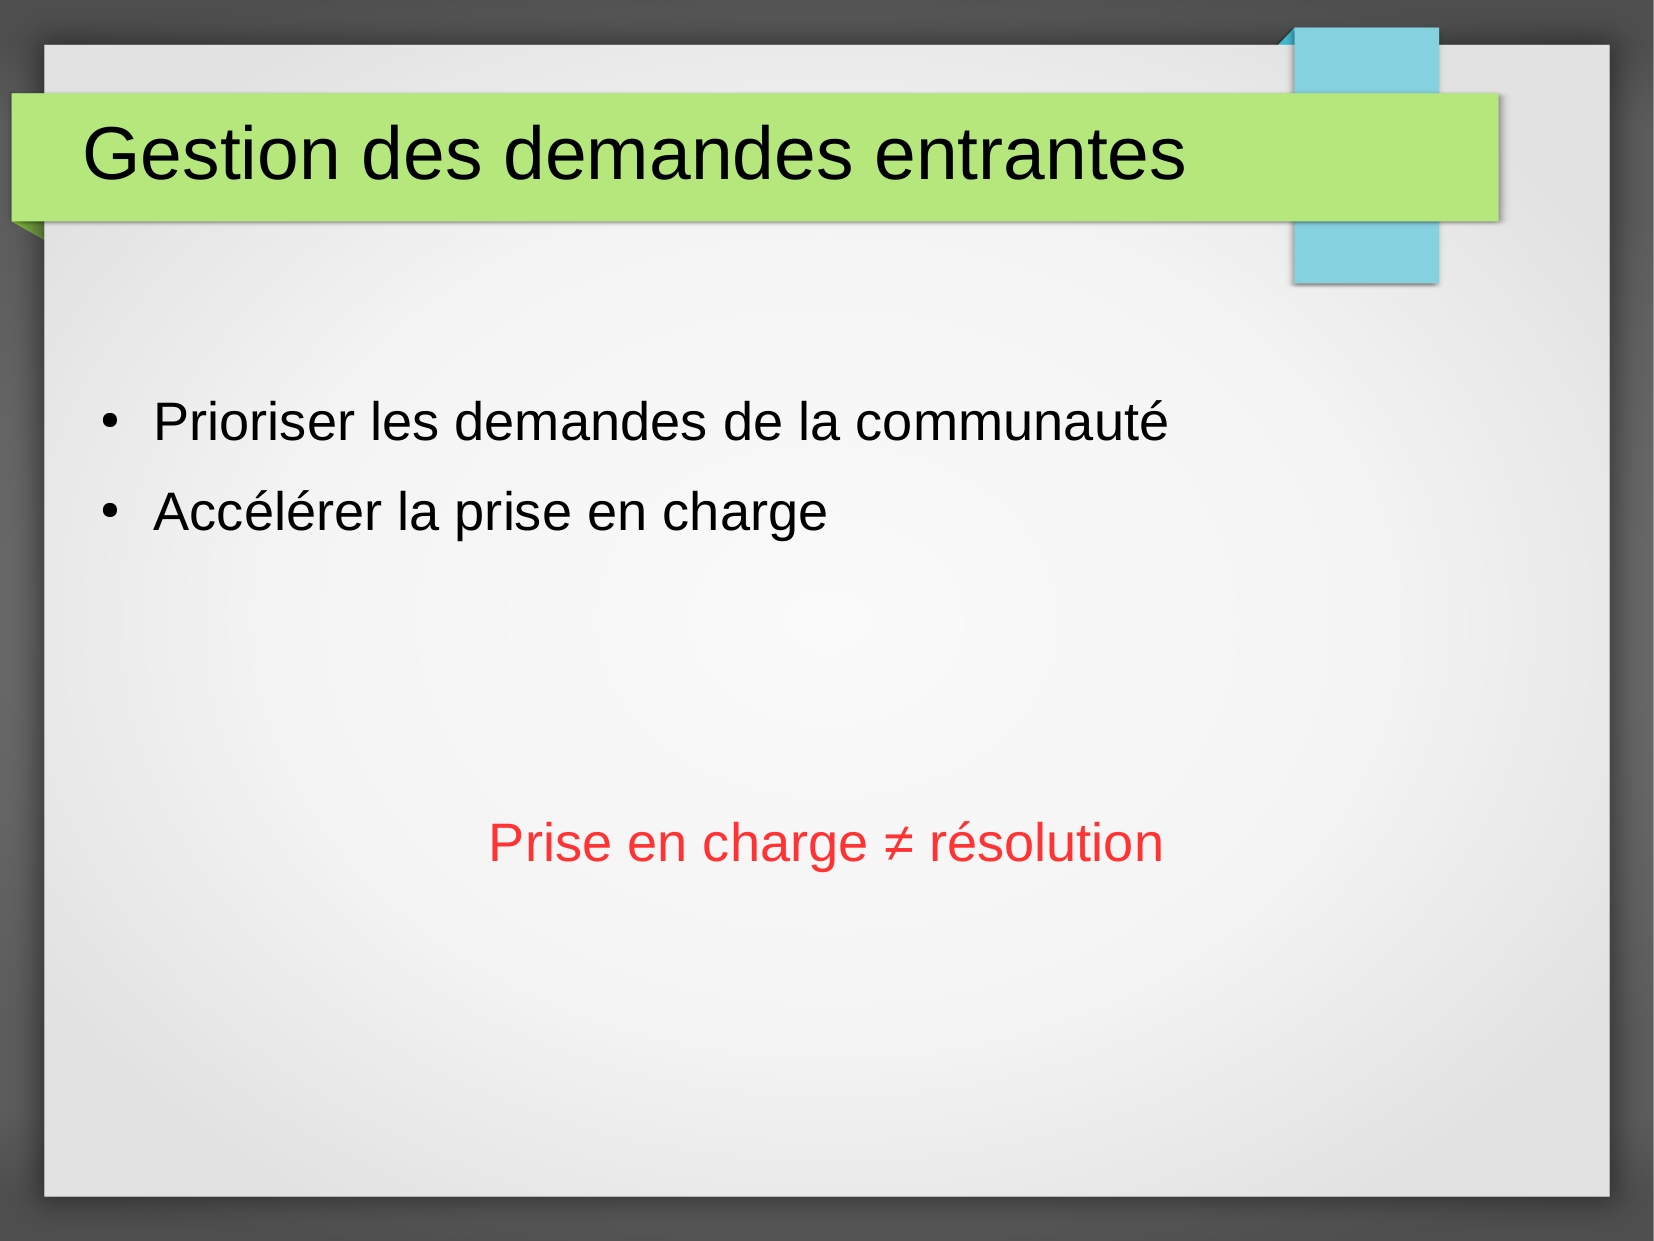

# Gestion des demandes entrantes
Prioriser les demandes de la communauté
Accélérer la prise en charge
Prise en charge ≠ résolution